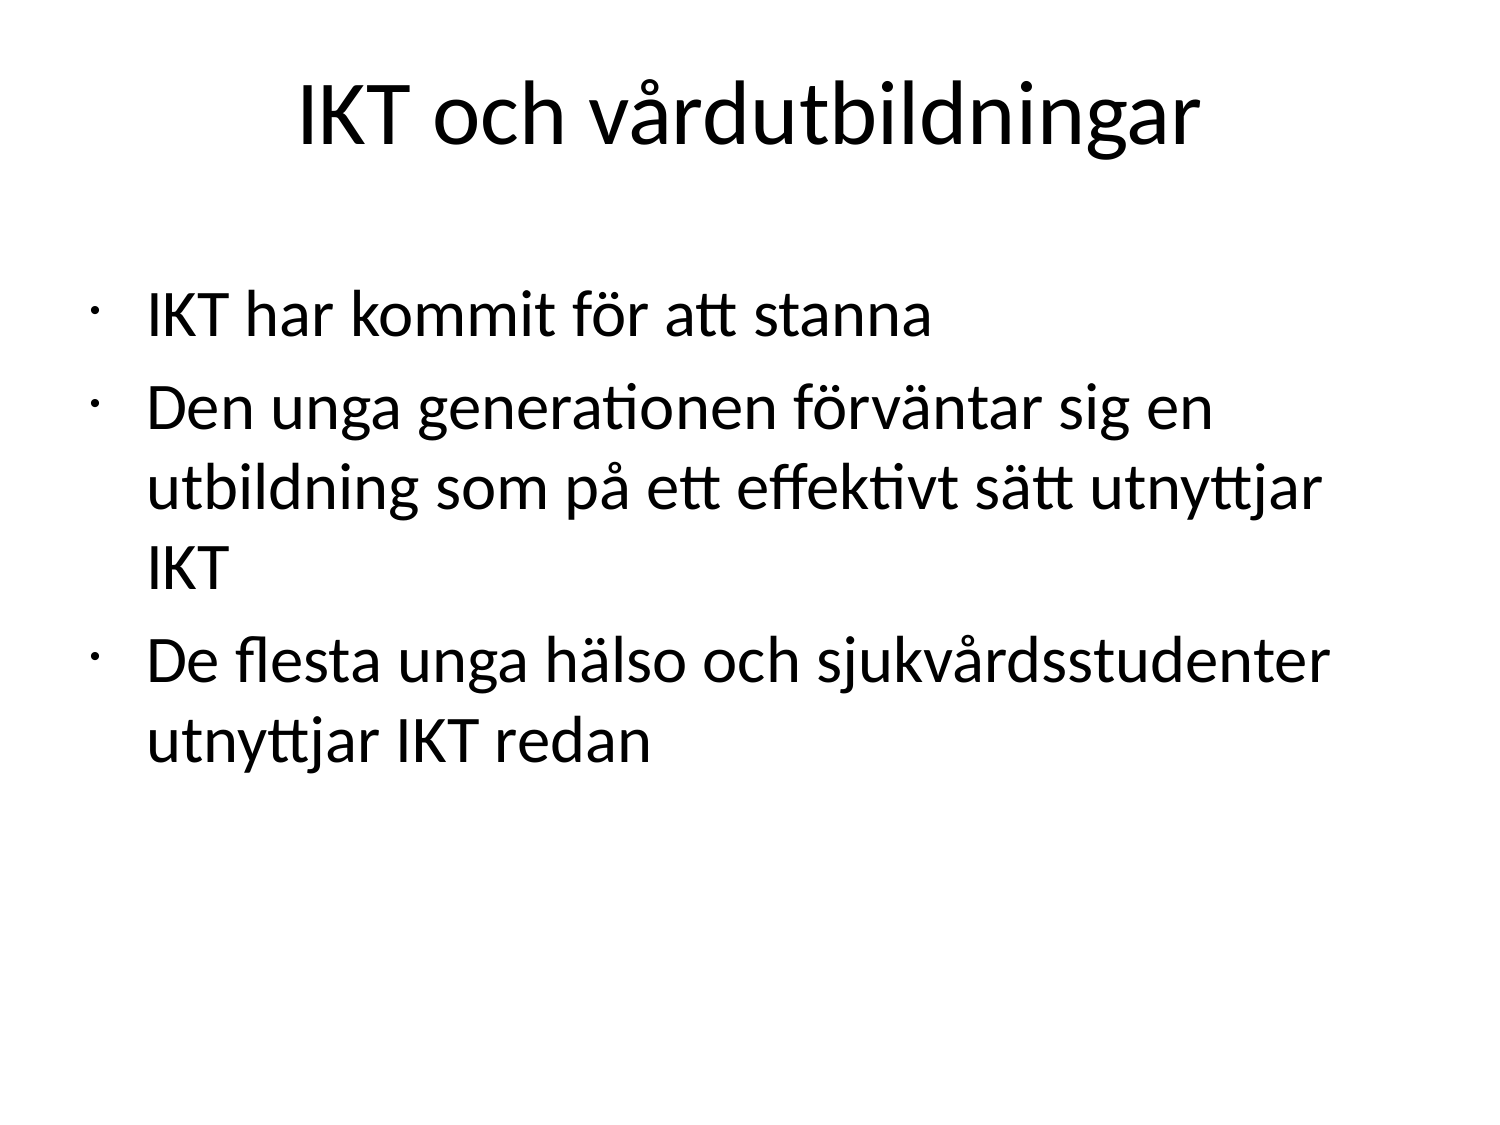

# IKT och vårdutbildningar
IKT har kommit för att stanna
Den unga generationen förväntar sig en utbildning som på ett effektivt sätt utnyttjar IKT
De flesta unga hälso och sjukvårdsstudenter utnyttjar IKT redan